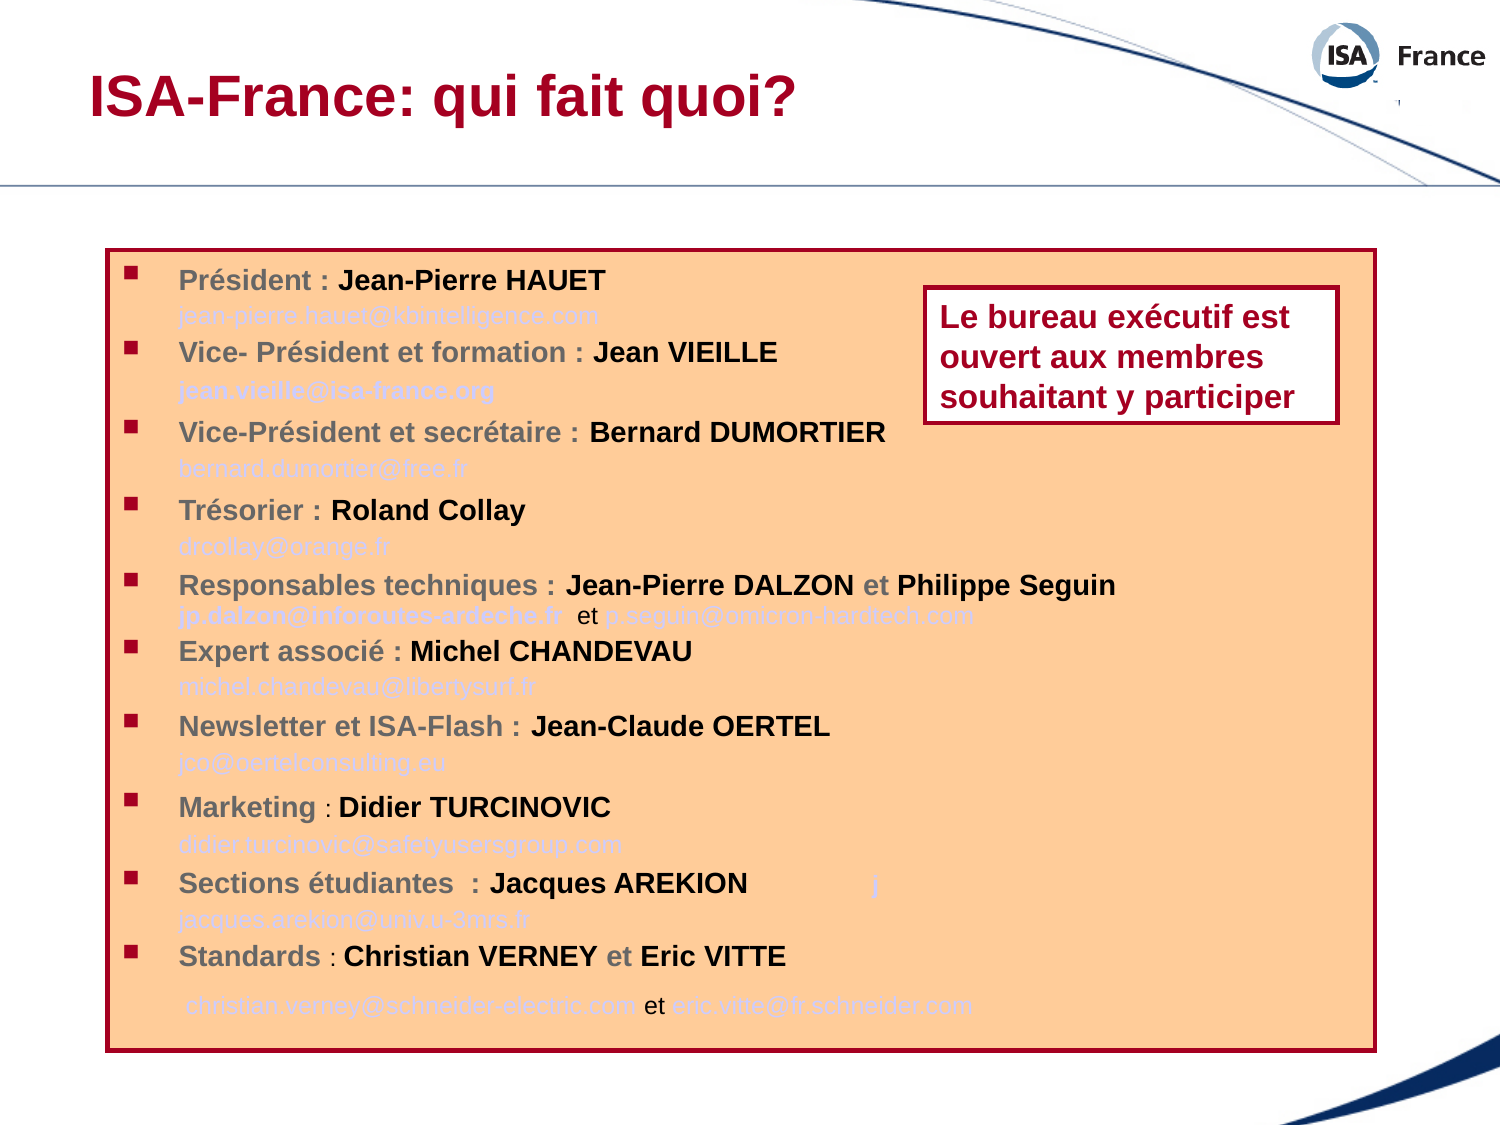

# ISA-France: qui fait quoi?
Président : Jean-Pierre HAUET
	jean-pierre.hauet@kbintelligence.com
Vice- Président et formation : Jean VIEILLE
	jean.vieille@isa-france.org
Vice-Président et secrétaire : Bernard DUMORTIER
	bernard.dumortier@free.fr
Trésorier : Roland Collay
	drcollay@orange.fr
Responsables techniques : Jean-Pierre DALZON et Philippe Seguin jp.dalzon@inforoutes-ardeche.fr et p.seguin@omicron-hardtech.com
Expert associé : Michel CHANDEVAU
	michel.chandevau@libertysurf.fr
Newsletter et ISA-Flash : Jean-Claude OERTEL
	jco@oertelconsulting.eu
Marketing : Didier TURCINOVIC
	didier.turcinovic@safetyusersgroup.com
Sections étudiantes : Jacques AREKION	j
	jacques.arekion@univ.u-3mrs.fr
Standards : Christian VERNEY et Eric VITTE
	 christian.verney@schneider-electric.com et eric.vitte@fr.schneider.com
Le bureau exécutif est ouvert aux membres souhaitant y participer